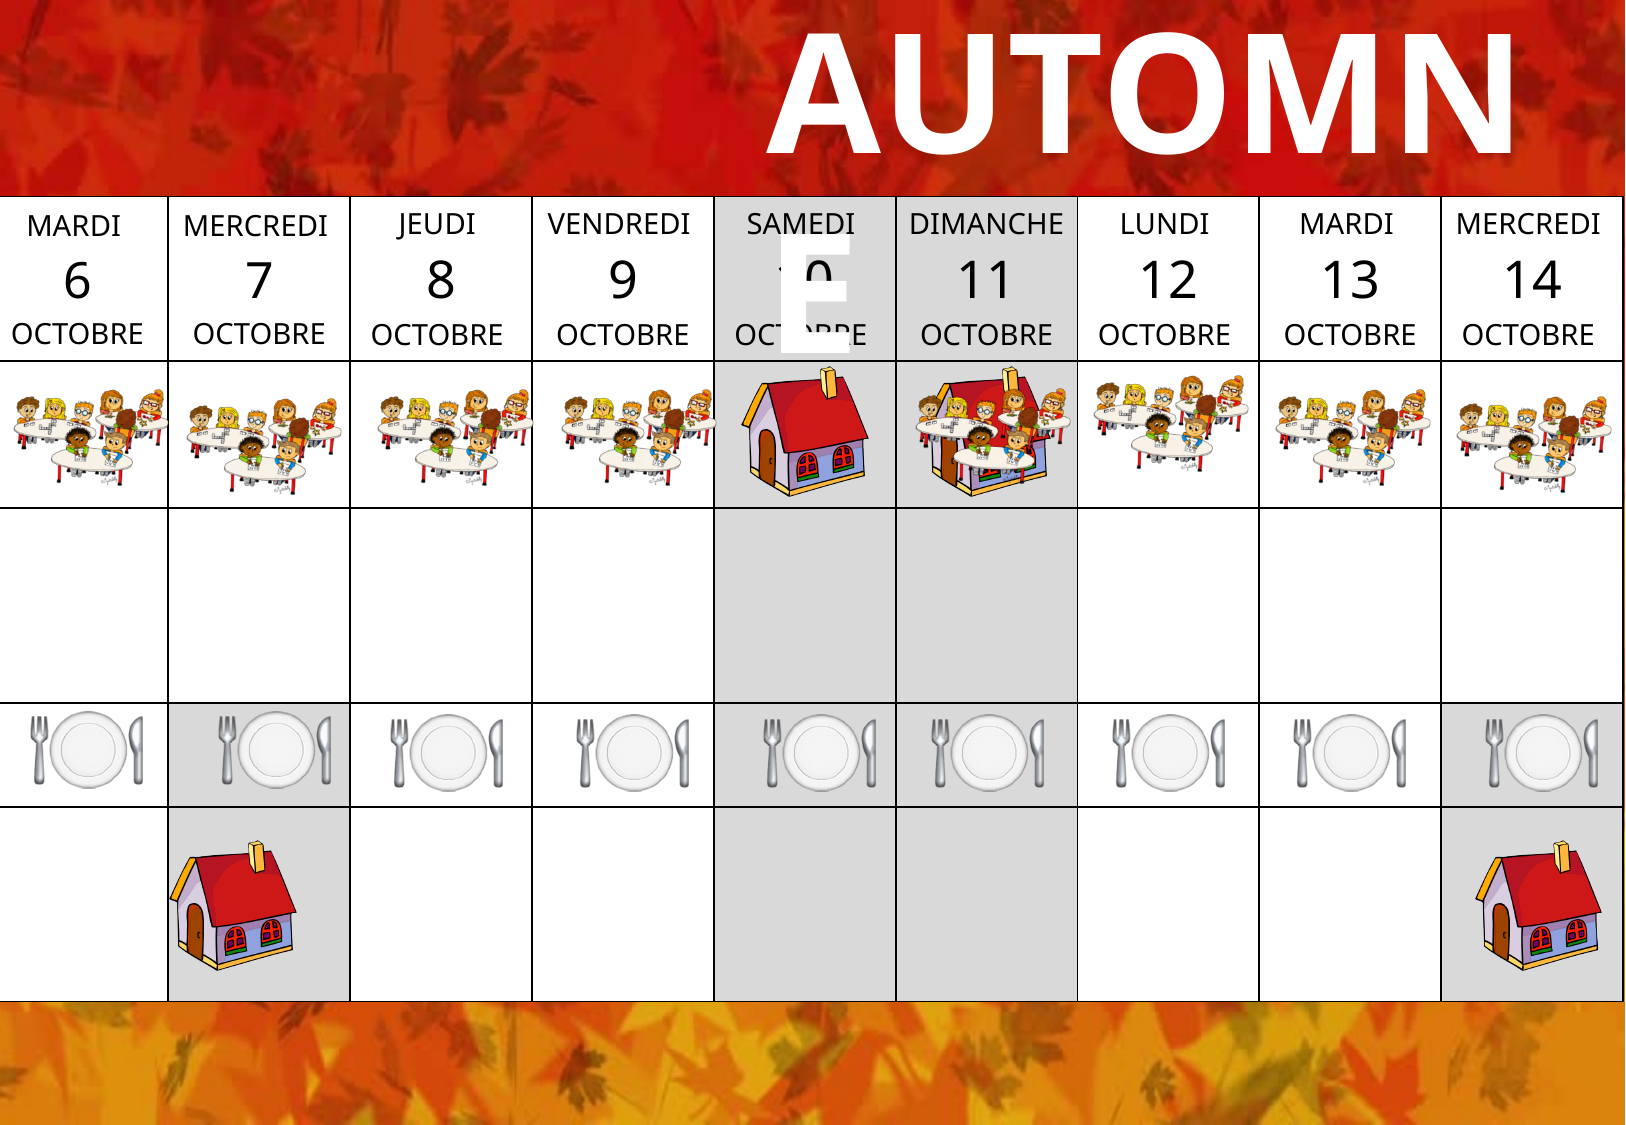

AUTOMNE
| MARDI 6 OCTOBRE | MERCREDI 7 OCTOBRE | JEUDI 8 OCTOBRE | VENDREDI 9 OCTOBRE | SAMEDI 10 OCTOBRE | DIMANCHE 11 OCTOBRE | LUNDI 12 OCTOBRE | MARDI 13 OCTOBRE | MERCREDI 14 OCTOBRE |
| --- | --- | --- | --- | --- | --- | --- | --- | --- |
| | | | | | | | | |
| | | | | | | | | |
| | | | | | | | | |
| | | | | | | | | |